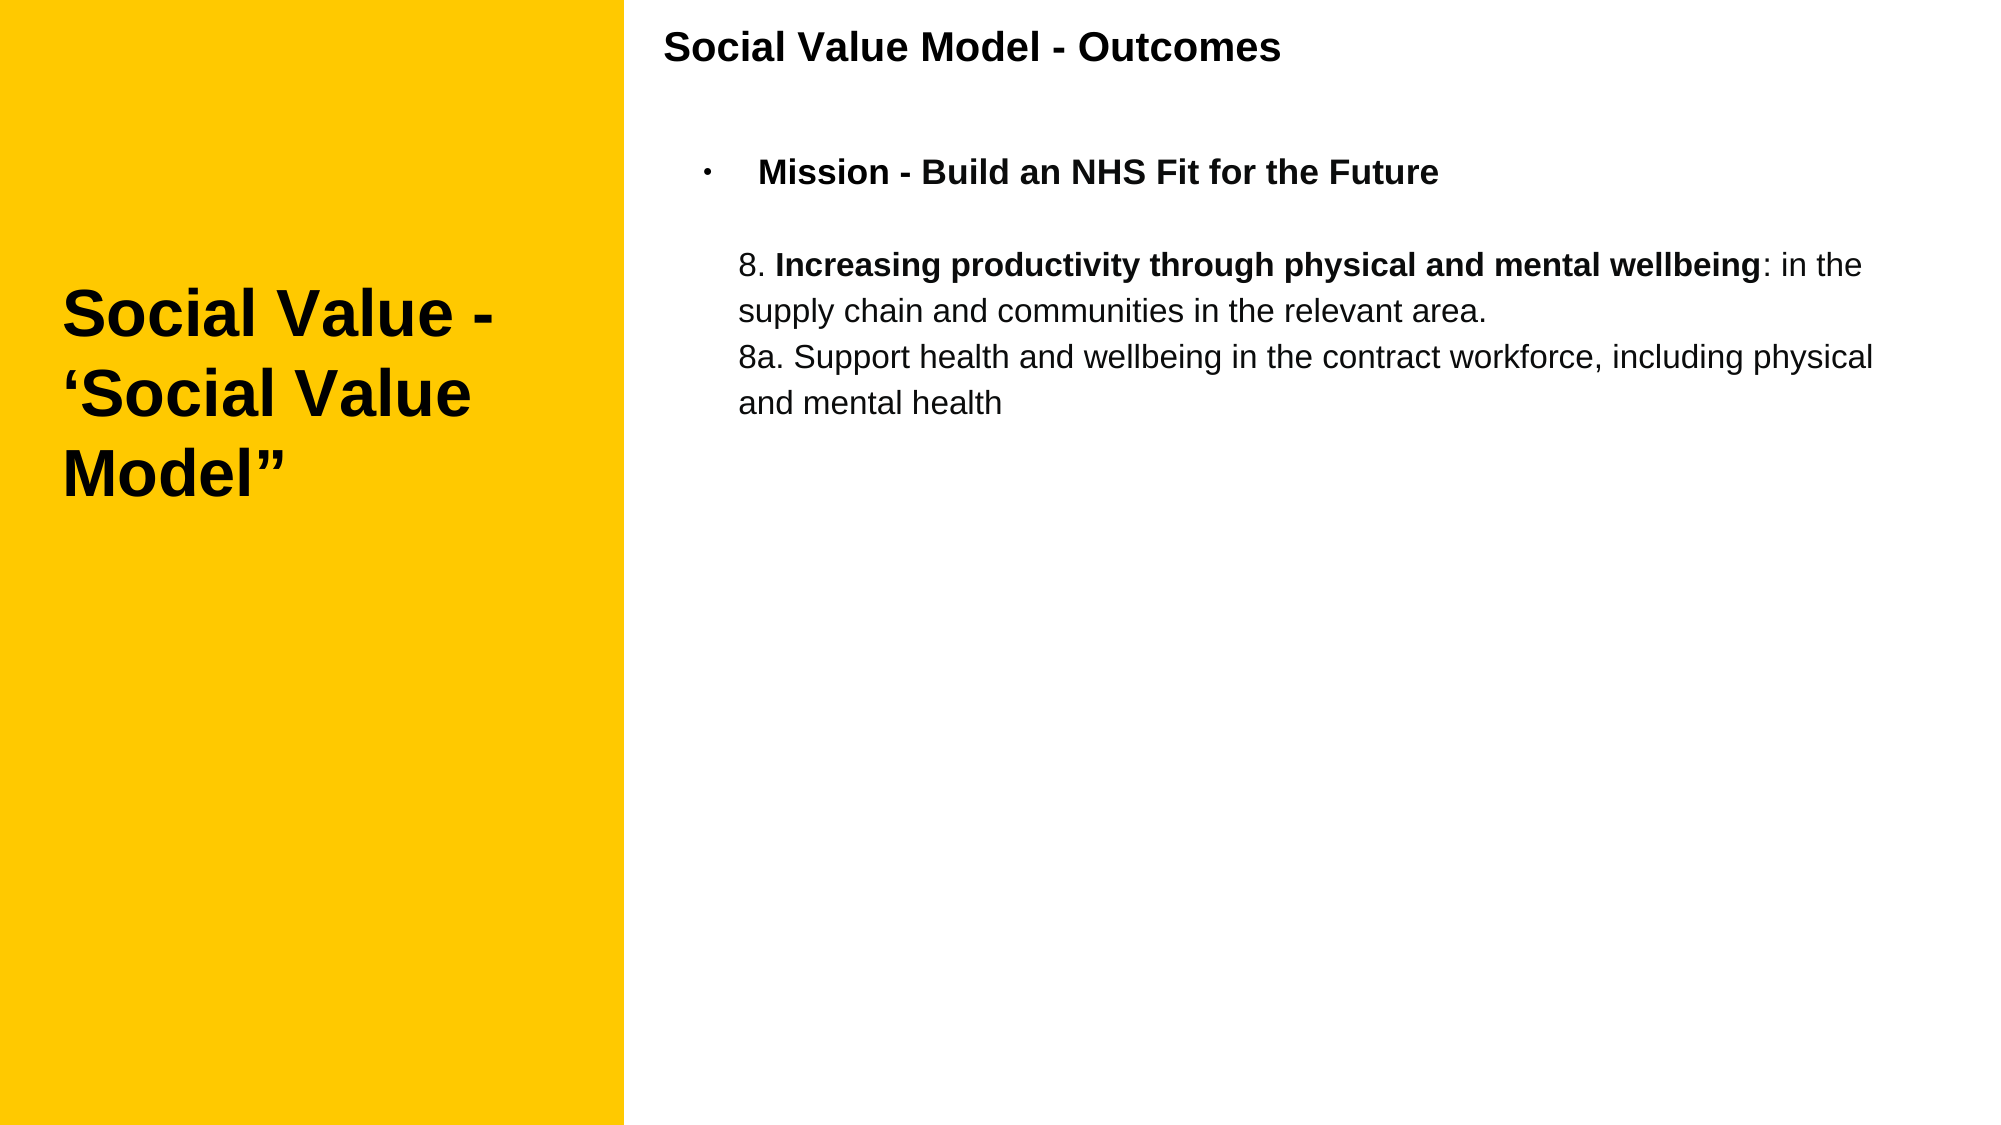

Social Value Model - Outcomes
Mission - Build an NHS Fit for the Future
8. Increasing productivity through physical and mental wellbeing: in the supply chain and communities in the relevant area.
8a. Support health and wellbeing in the contract workforce, including physical and mental health
# Social Value - ‘Social Value Model”
Interims